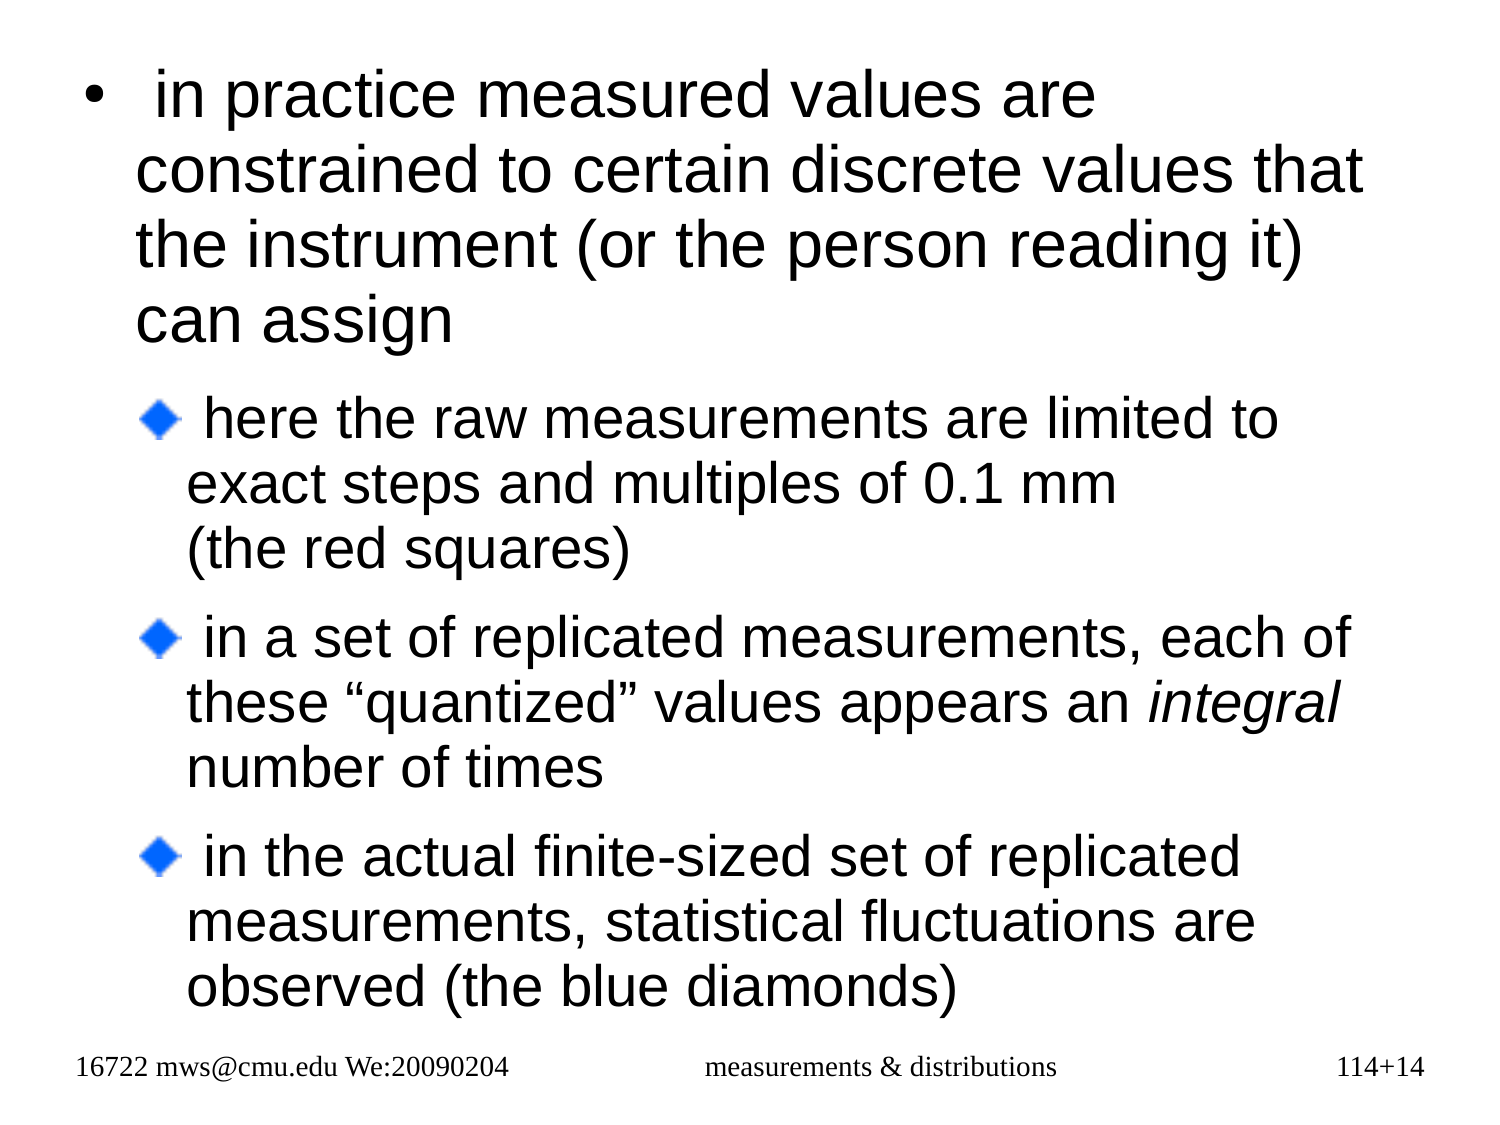

# in practice measured values are constrained to certain discrete values that the instrument (or the person reading it) can assign
 here the raw measurements are limited to exact steps and multiples of 0.1 mm
(the red squares)
 in a set of replicated measurements, each of these “quantized” values appears an integral number of times
 in the actual finite-sized set of replicated measurements, statistical fluctuations are observed (the blue diamonds)
16722 mws@cmu.edu We:20090204
measurements & distributions
14